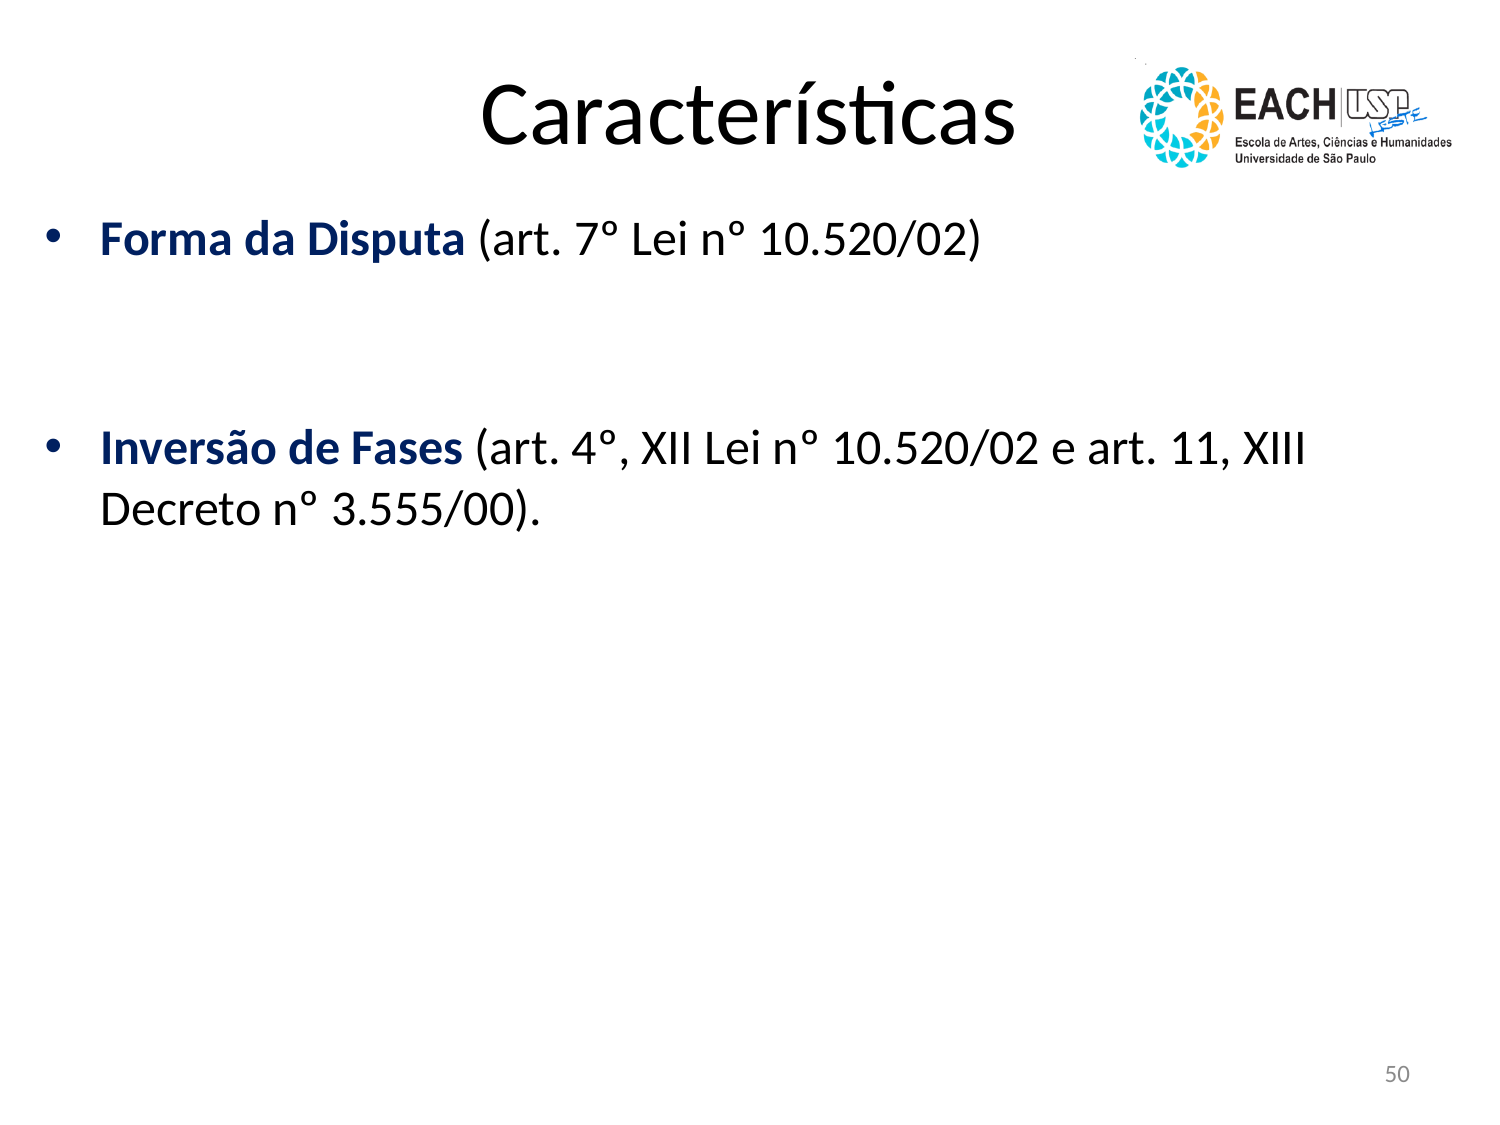

# Características
Forma da Disputa (art. 7º Lei nº 10.520/02)
Inversão de Fases (art. 4º, XII Lei nº 10.520/02 e art. 11, XIII Decreto nº 3.555/00).